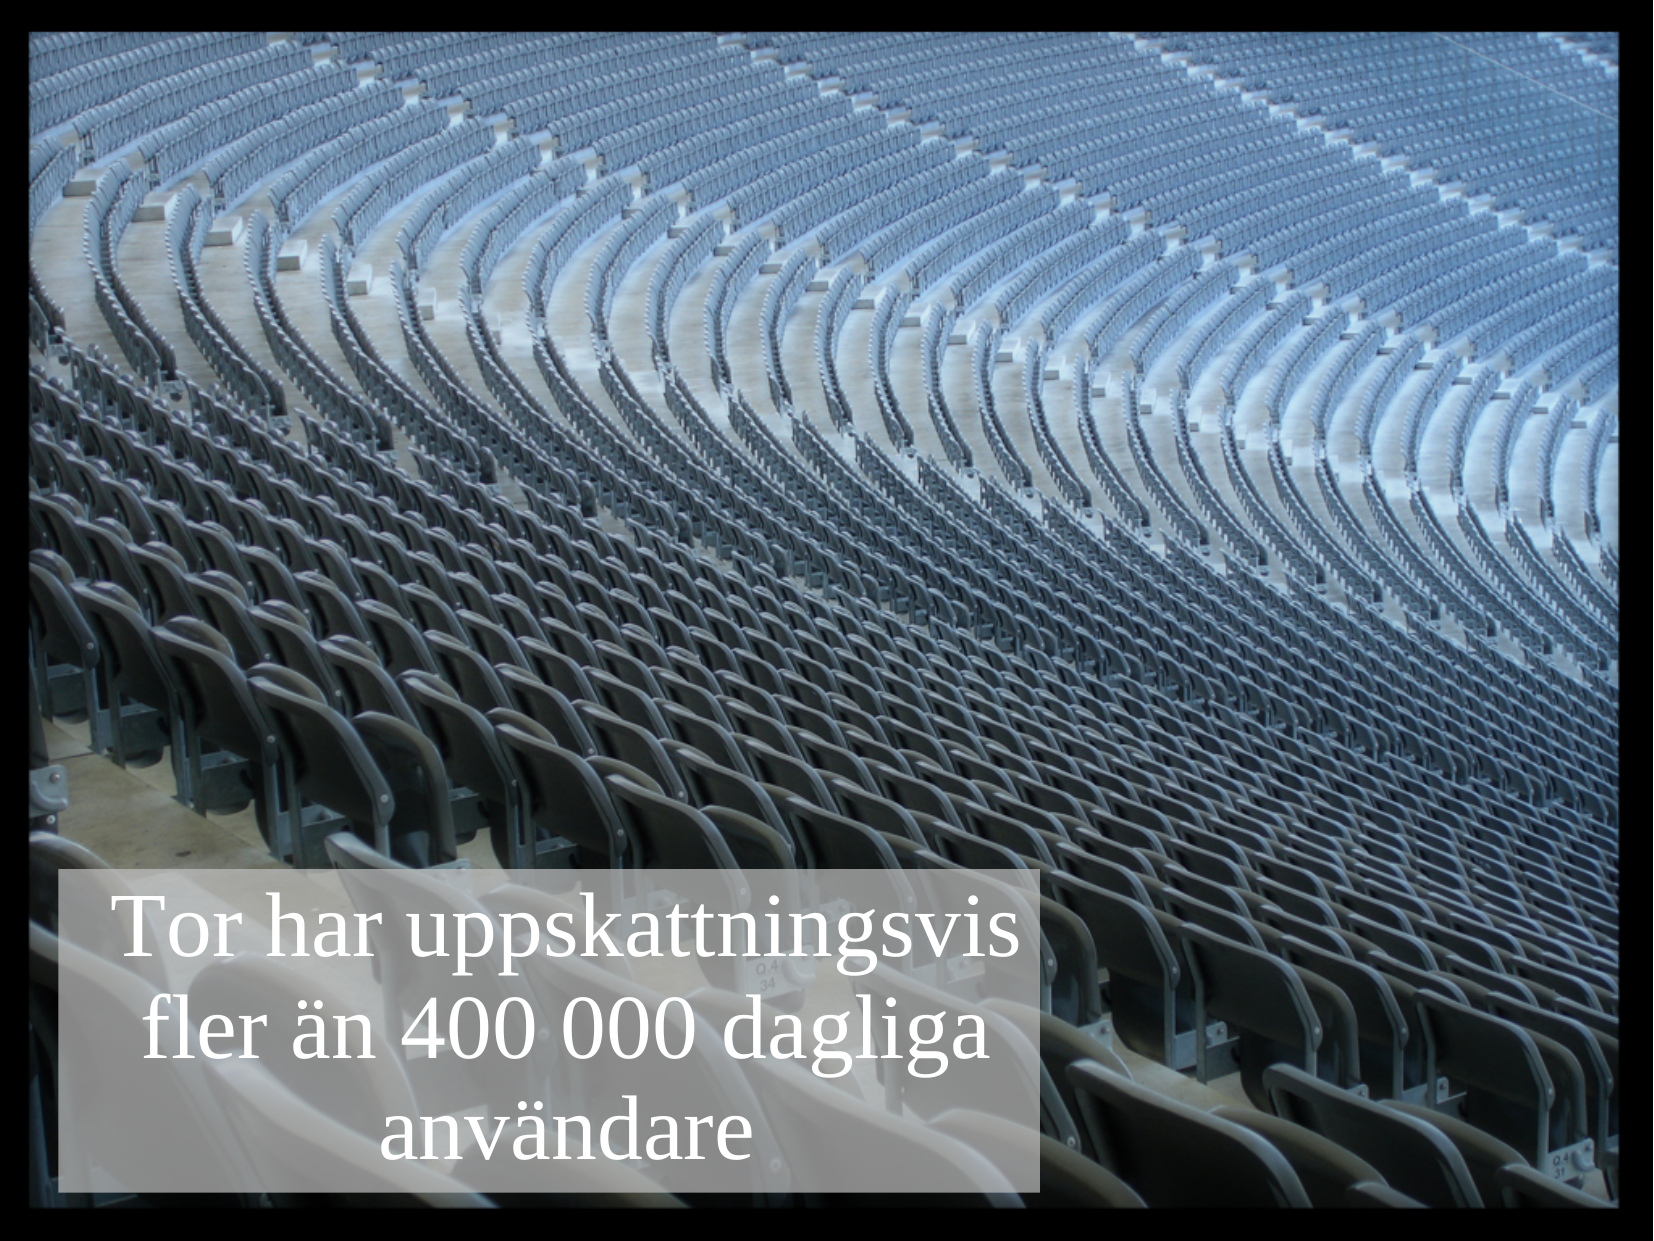

# Tor har uppskattningsvis fler än 400 000 dagliga användare